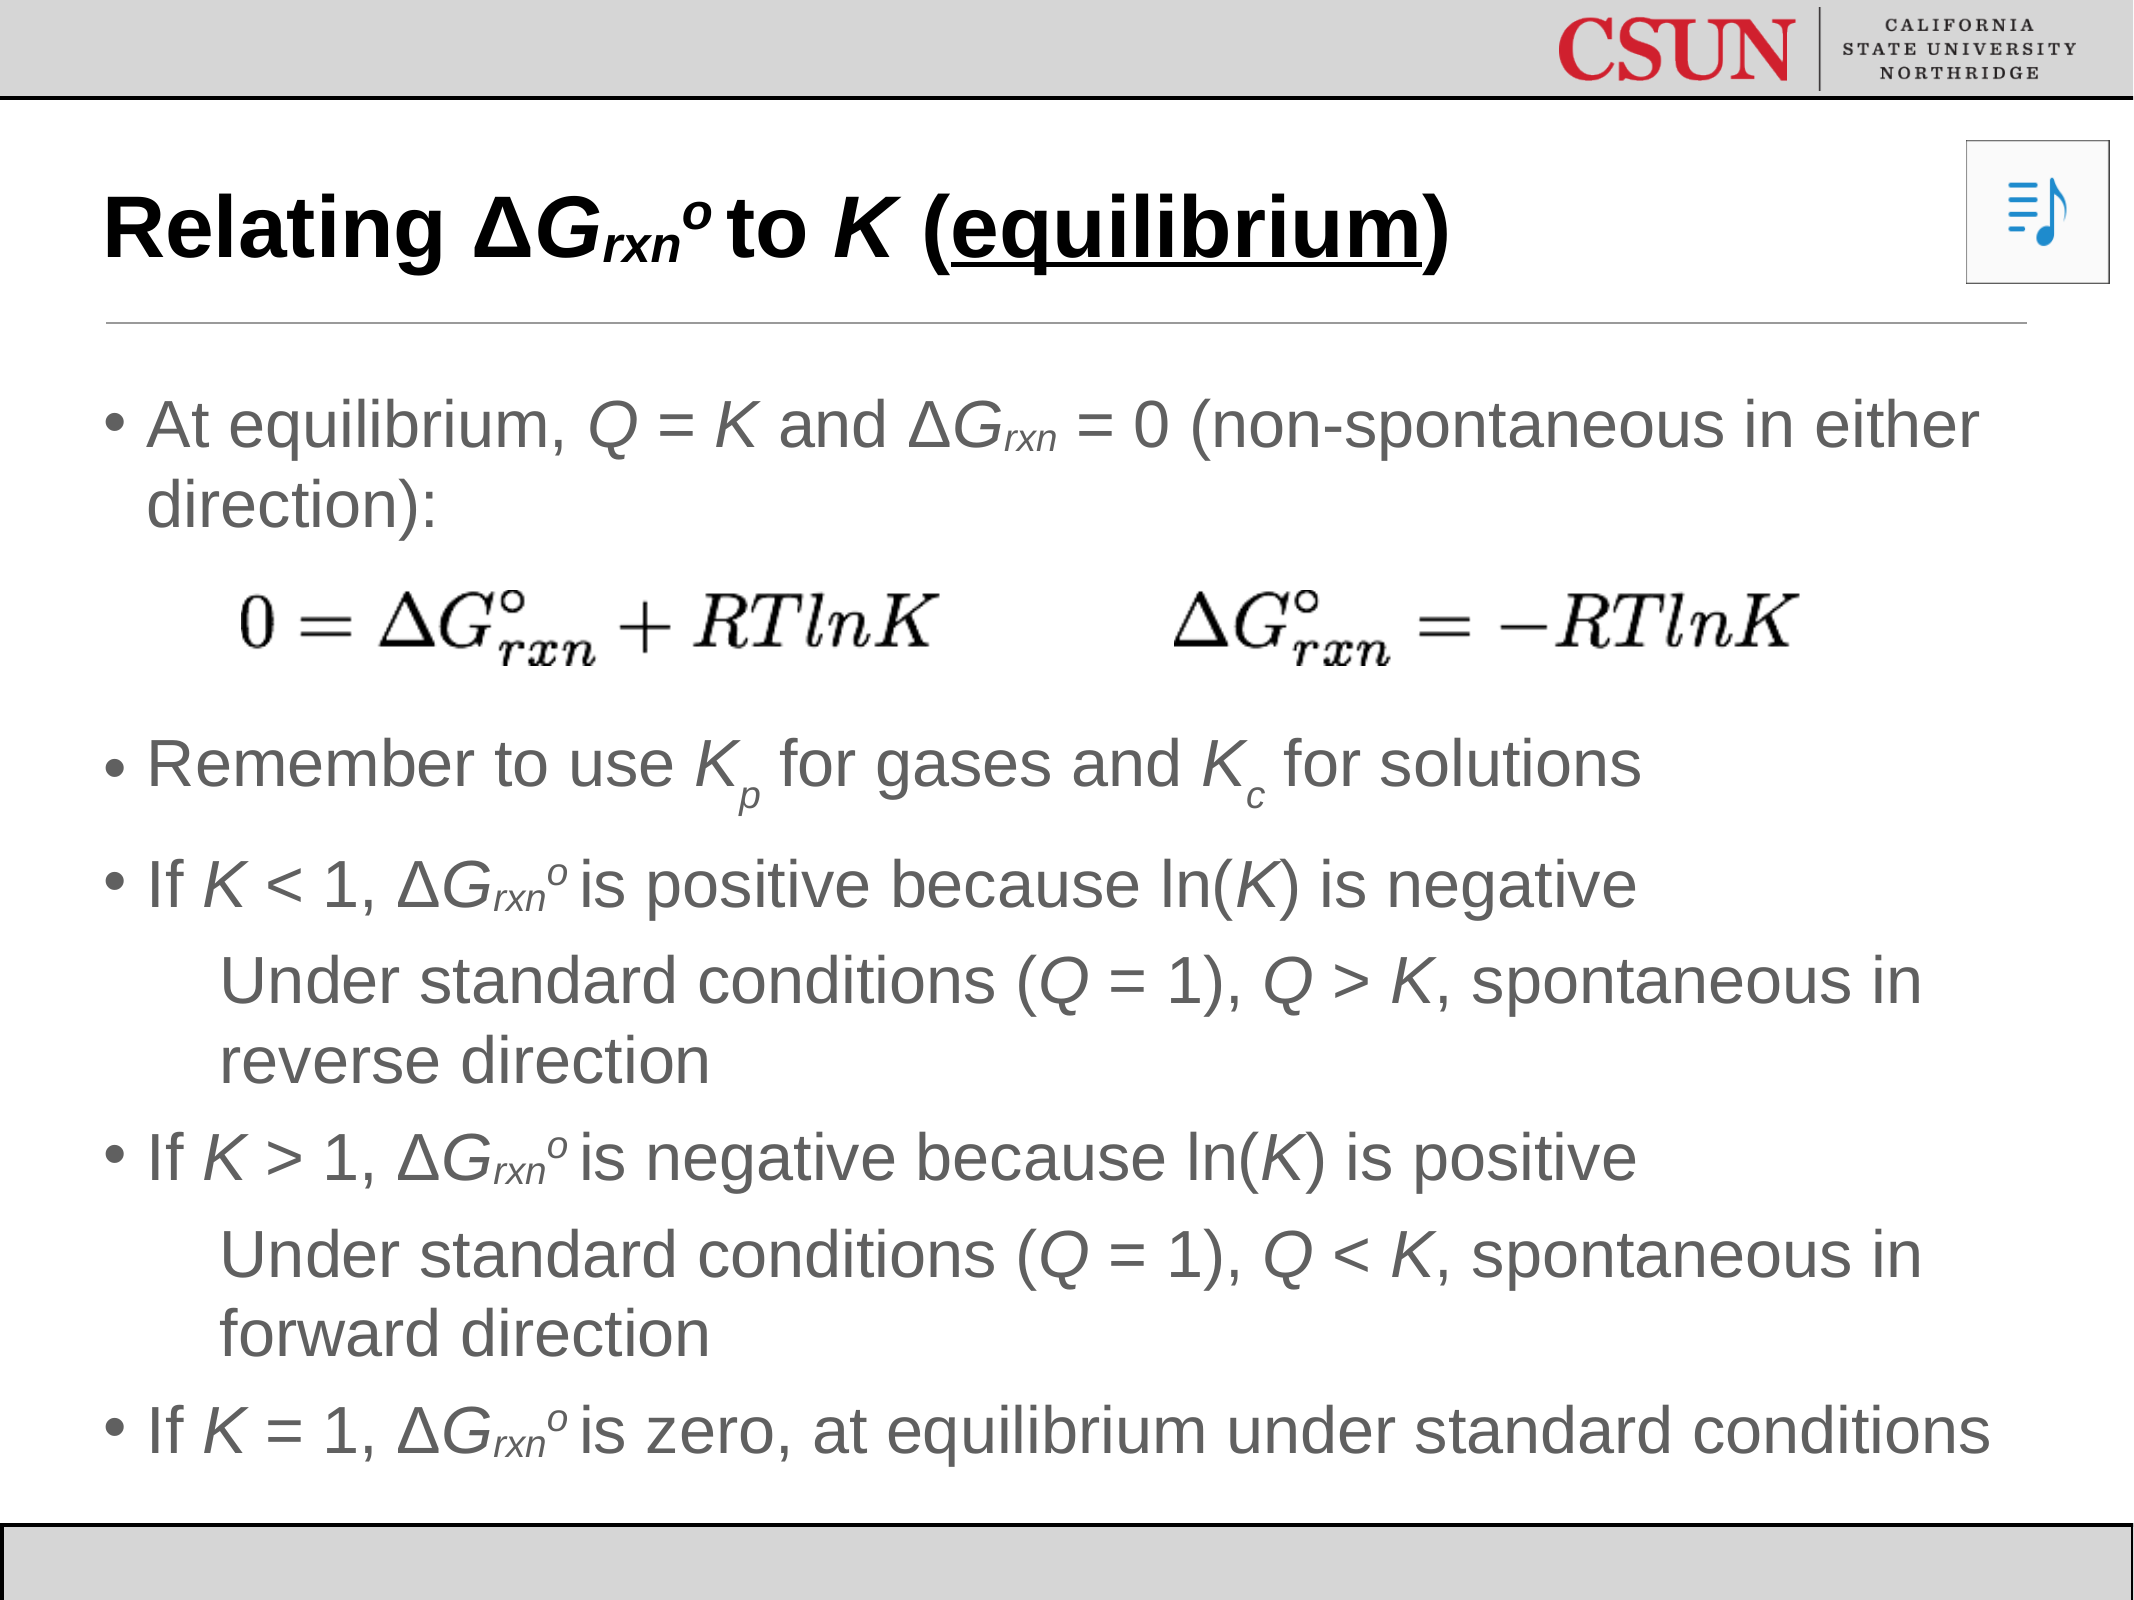

# Relating ΔGrxno to K (equilibrium)
At equilibrium, Q = K and ΔGrxn = 0 (non-spontaneous in either direction):
Remember to use Kp for gases and Kc for solutions
If K < 1, ΔGrxno is positive because ln(K) is negative
Under standard conditions (Q = 1), Q > K, spontaneous in reverse direction
If K > 1, ΔGrxno is negative because ln(K) is positive
Under standard conditions (Q = 1), Q < K, spontaneous in forward direction
If K = 1, ΔGrxno is zero, at equilibrium under standard conditions